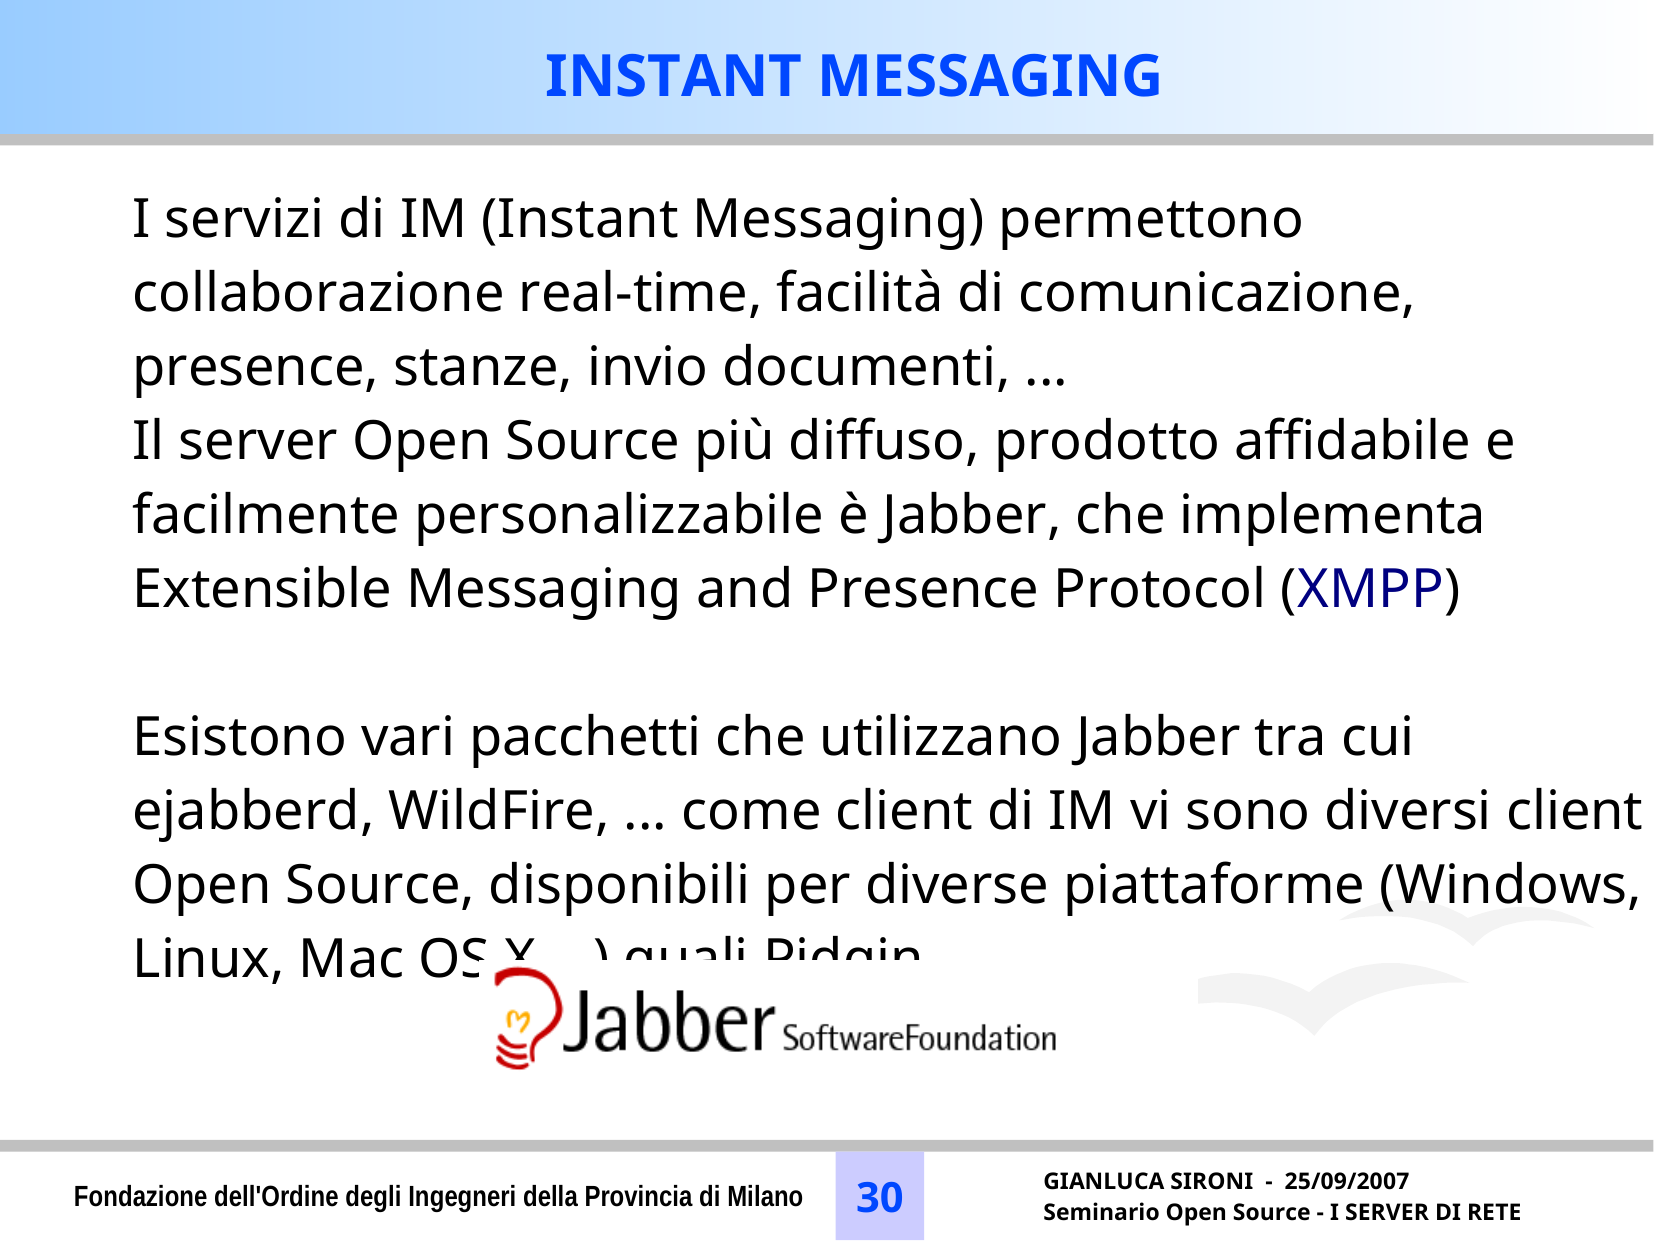

# INSTANT MESSAGING
I servizi di IM (Instant Messaging) permettono collaborazione real-time, facilità di comunicazione, presence, stanze, invio documenti, ...
Il server Open Source più diffuso, prodotto affidabile e facilmente personalizzabile è Jabber, che implementa Extensible Messaging and Presence Protocol (XMPP)
Esistono vari pacchetti che utilizzano Jabber tra cui ejabberd, WildFire, ... come client di IM vi sono diversi client Open Source, disponibili per diverse piattaforme (Windows, Linux, Mac OS X, ..) quali Pidgin,